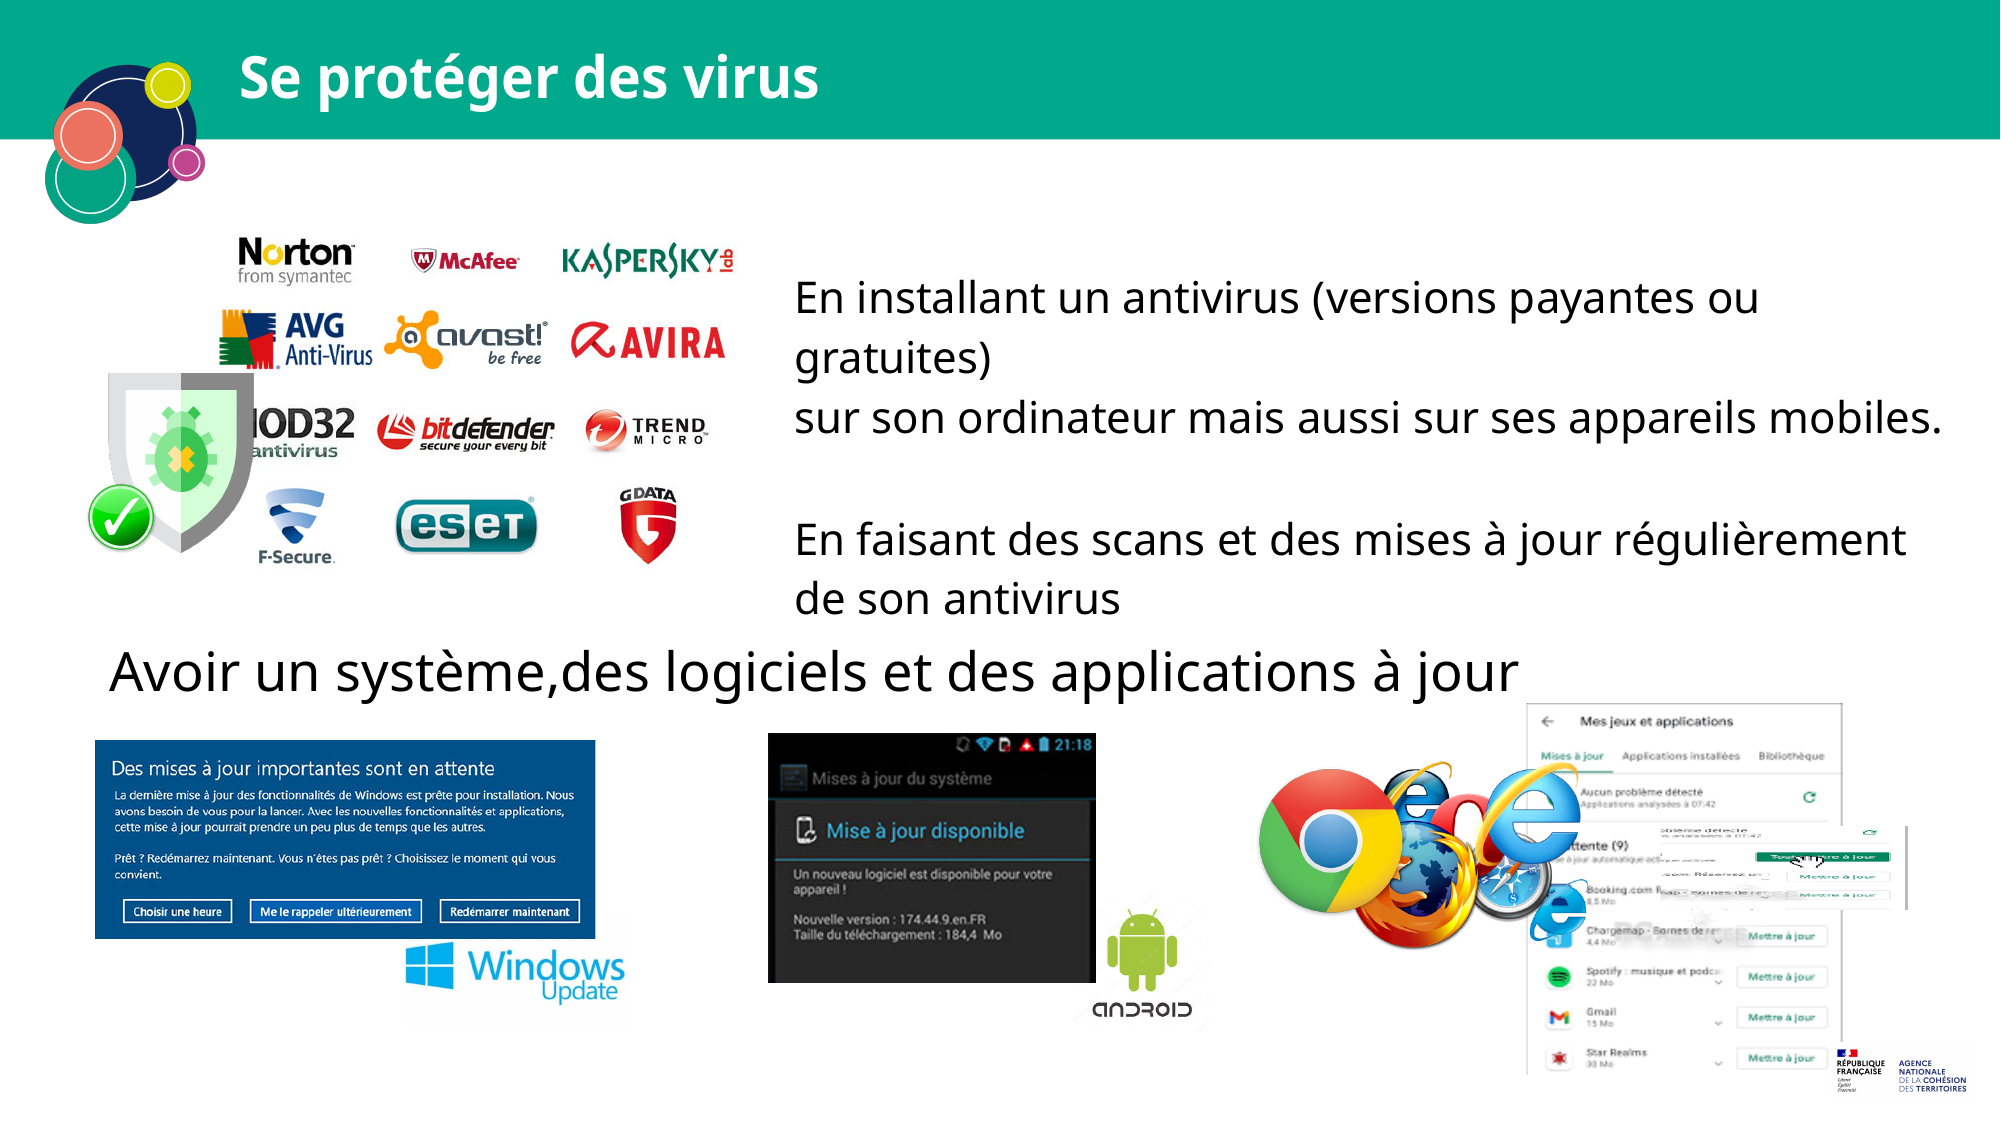

Se protéger des virus
En installant un antivirus (versions payantes ou gratuites)
sur son ordinateur mais aussi sur ses appareils mobiles.
En faisant des scans et des mises à jour régulièrement de son antivirus
Avoir un système,des logiciels et des applications à jour